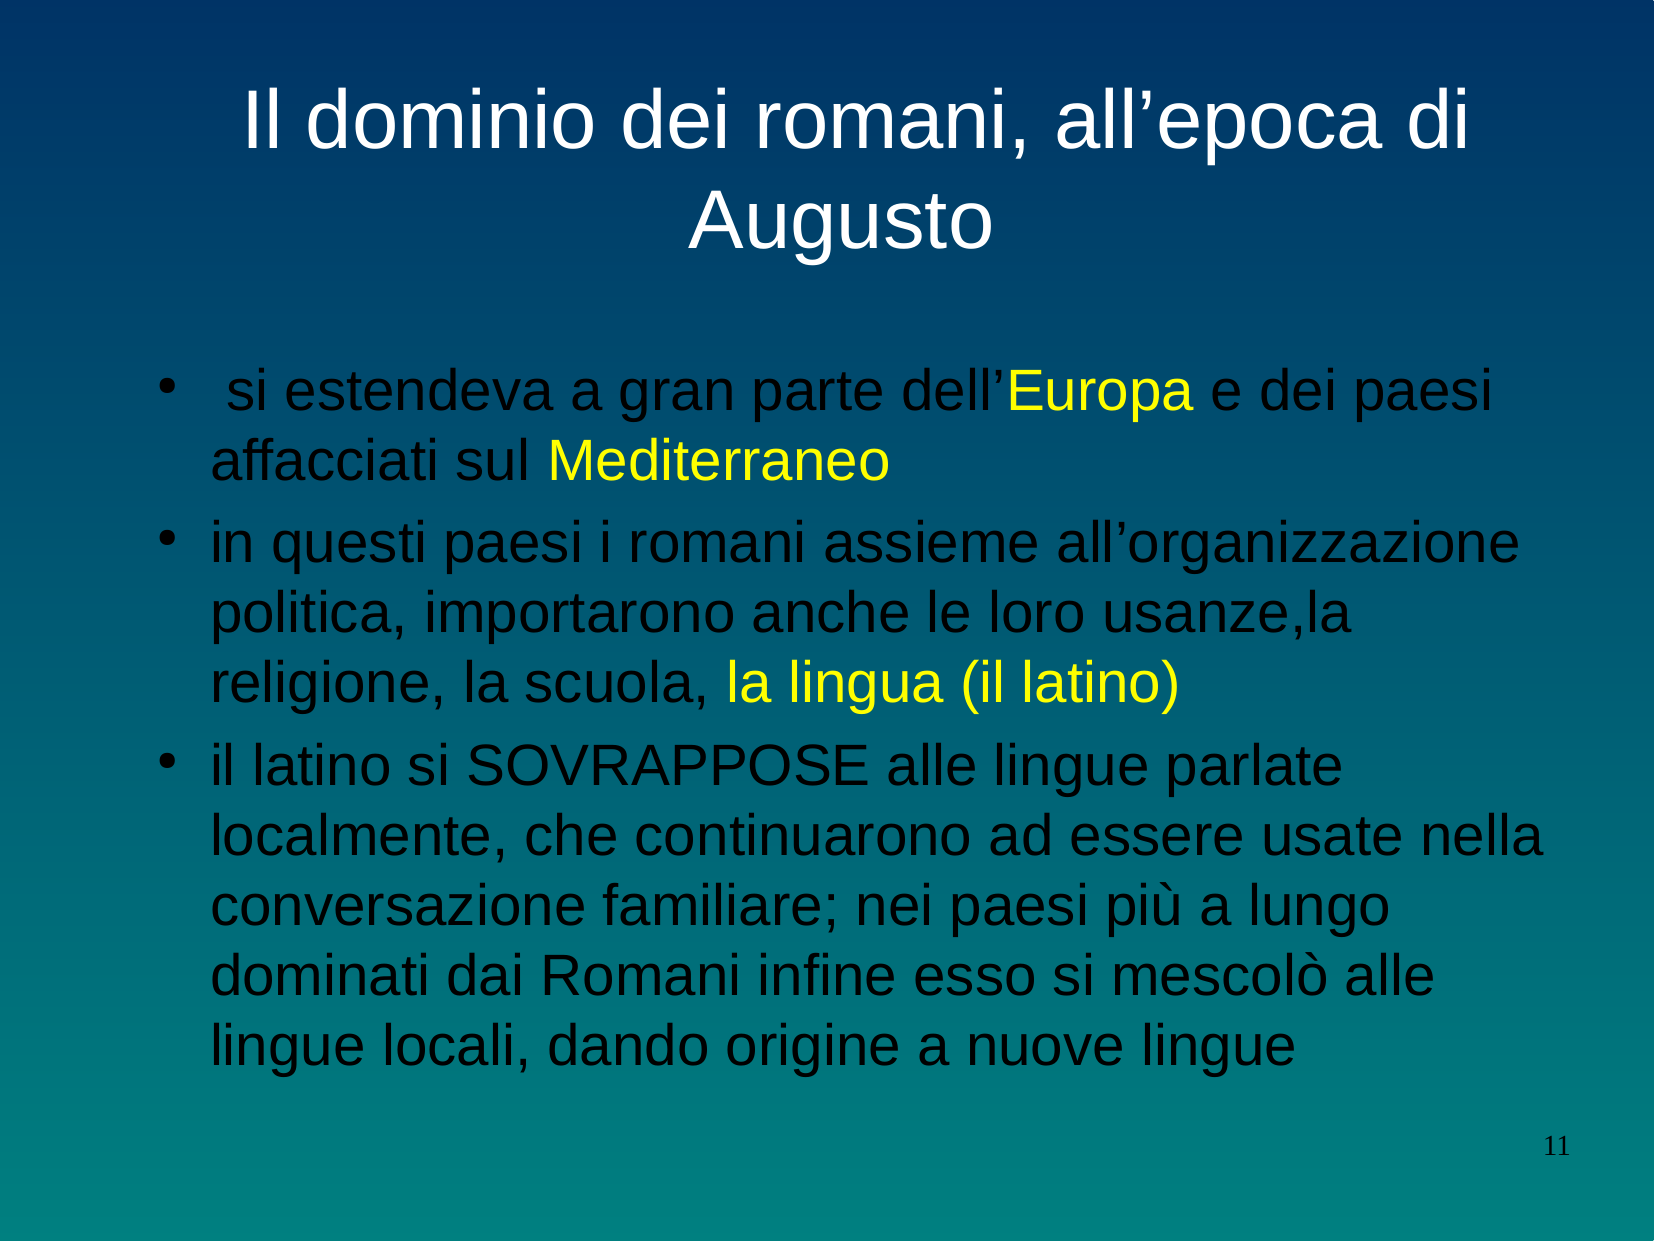

# Il dominio dei romani, all’epoca di Augusto
 si estendeva a gran parte dell’Europa e dei paesi affacciati sul Mediterraneo
in questi paesi i romani assieme all’organizzazione politica, importarono anche le loro usanze,la religione, la scuola, la lingua (il latino)
il latino si SOVRAPPOSE alle lingue parlate localmente, che continuarono ad essere usate nella conversazione familiare; nei paesi più a lungo dominati dai Romani infine esso si mescolò alle lingue locali, dando origine a nuove lingue
11